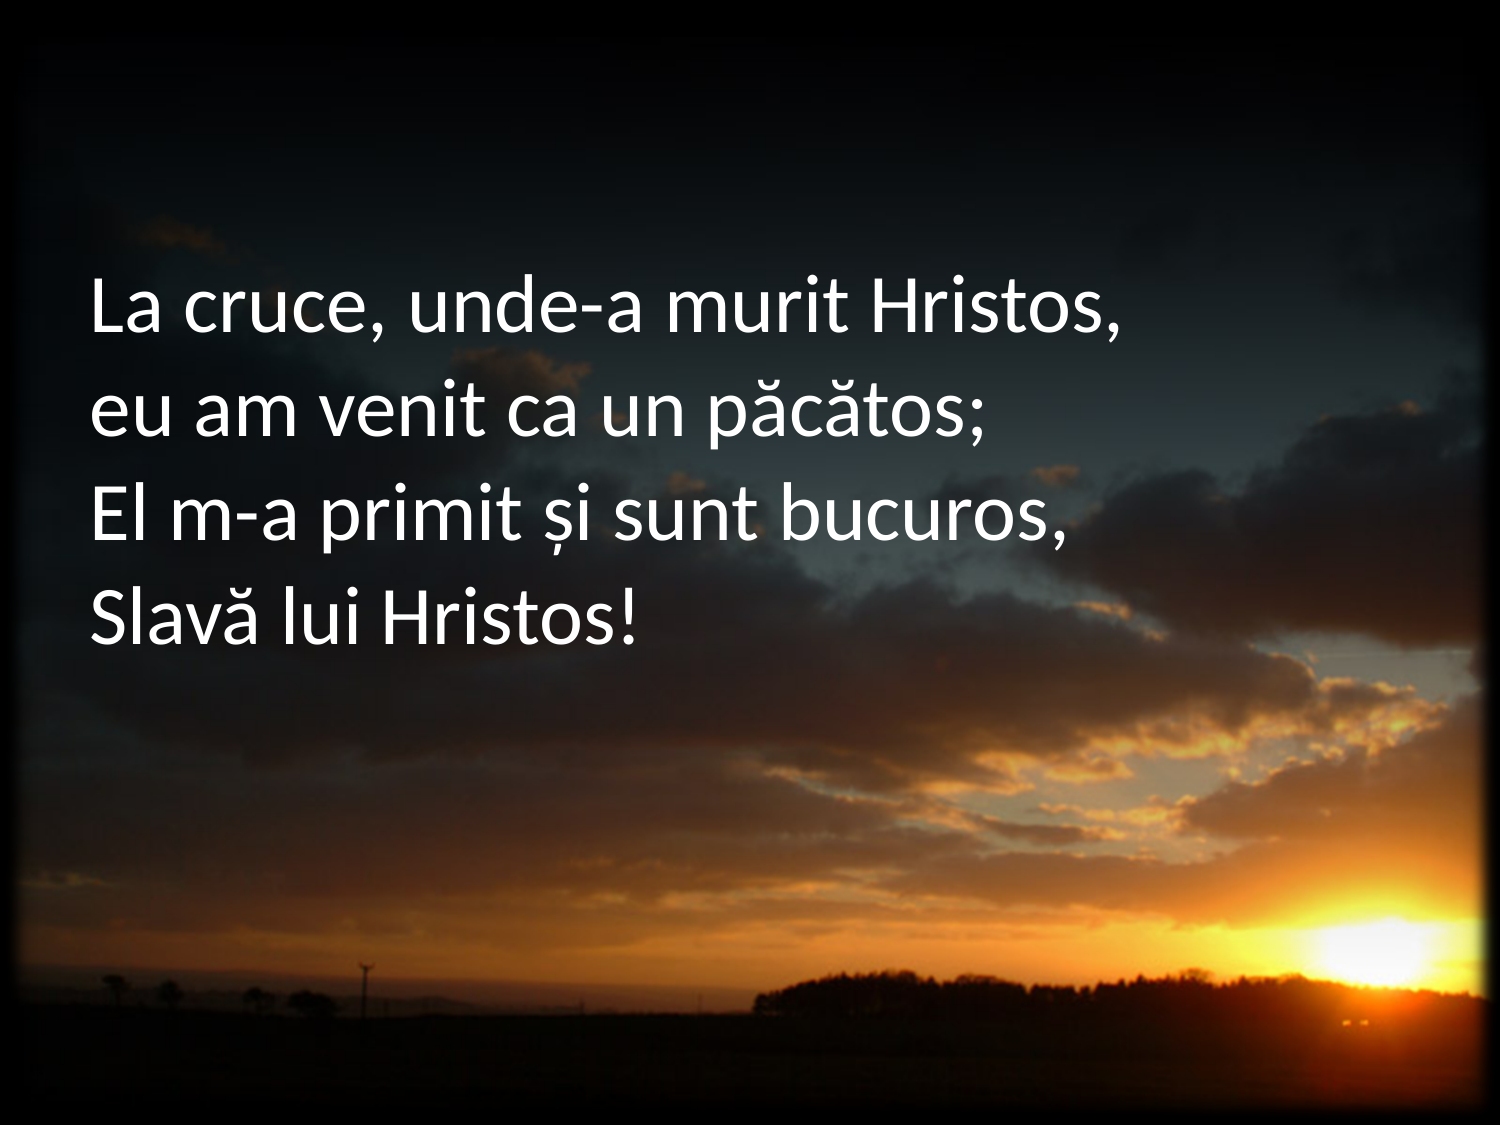

#
La cruce, unde-a murit Hristos,
eu am venit ca un păcătos;
El m-a primit şi sunt bucuros,
Slavă lui Hristos!